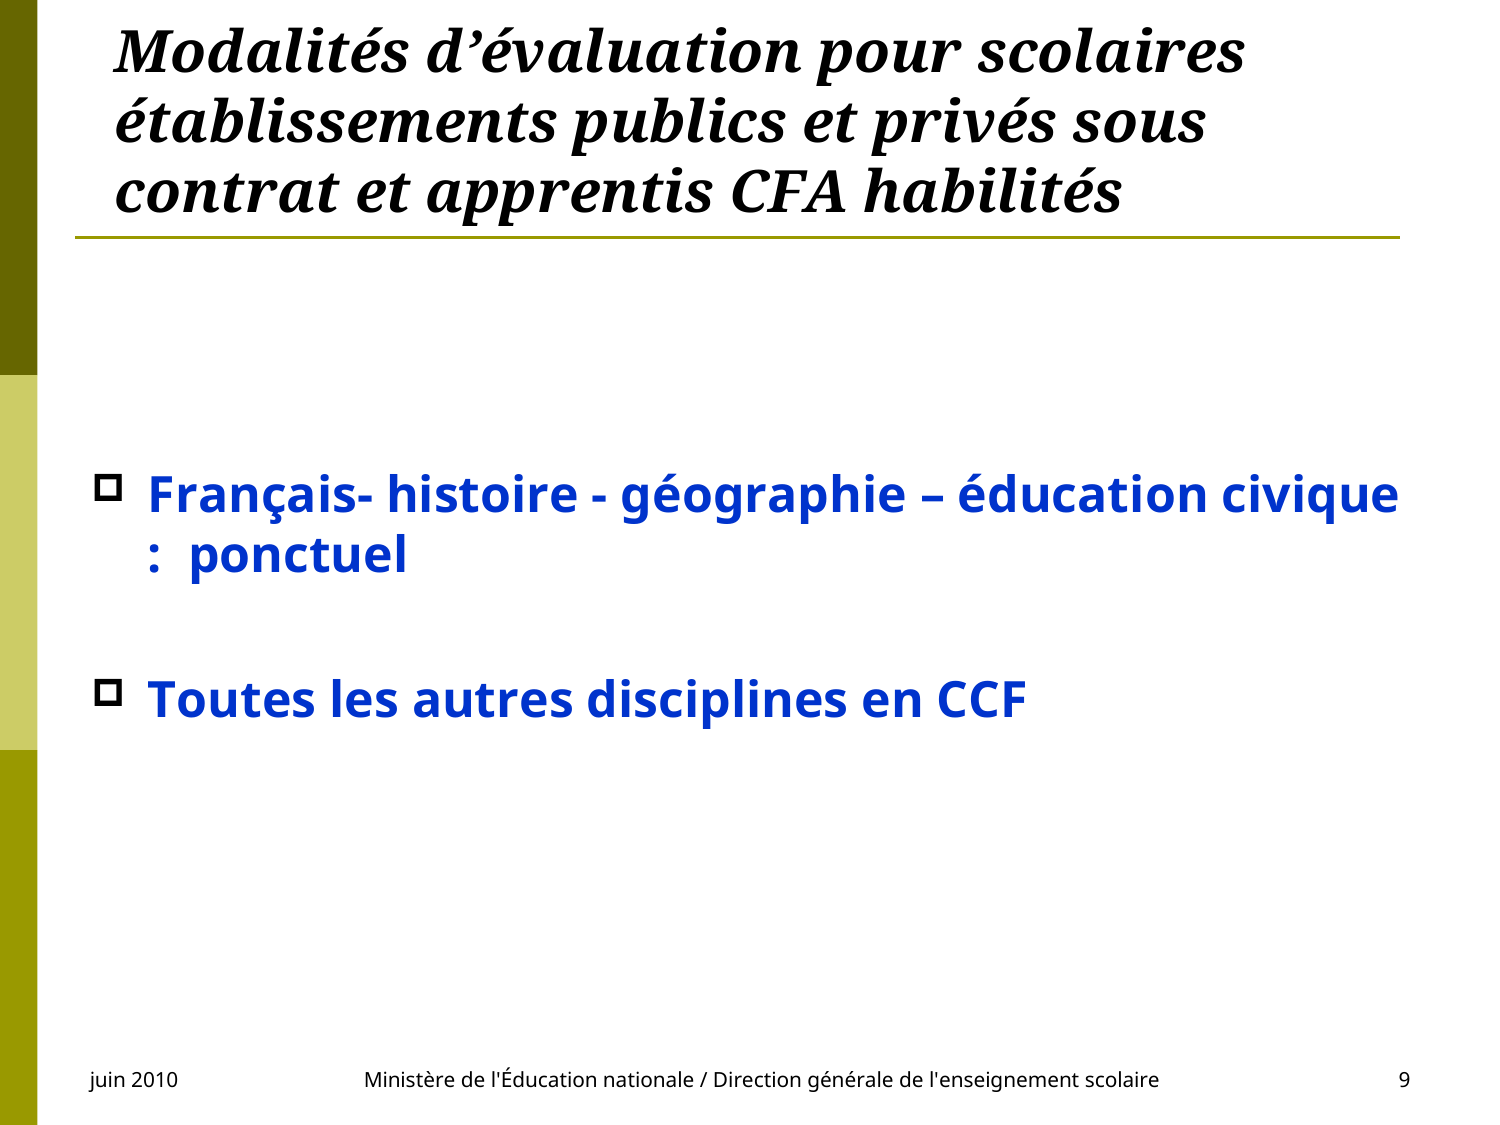

# Modalités d’évaluation pour scolaires établissements publics et privés sous contrat et apprentis CFA habilités
Français- histoire - géographie – éducation civique : ponctuel
Toutes les autres disciplines en CCF
juin 2010
Ministère de l'Éducation nationale / Direction générale de l'enseignement scolaire
9